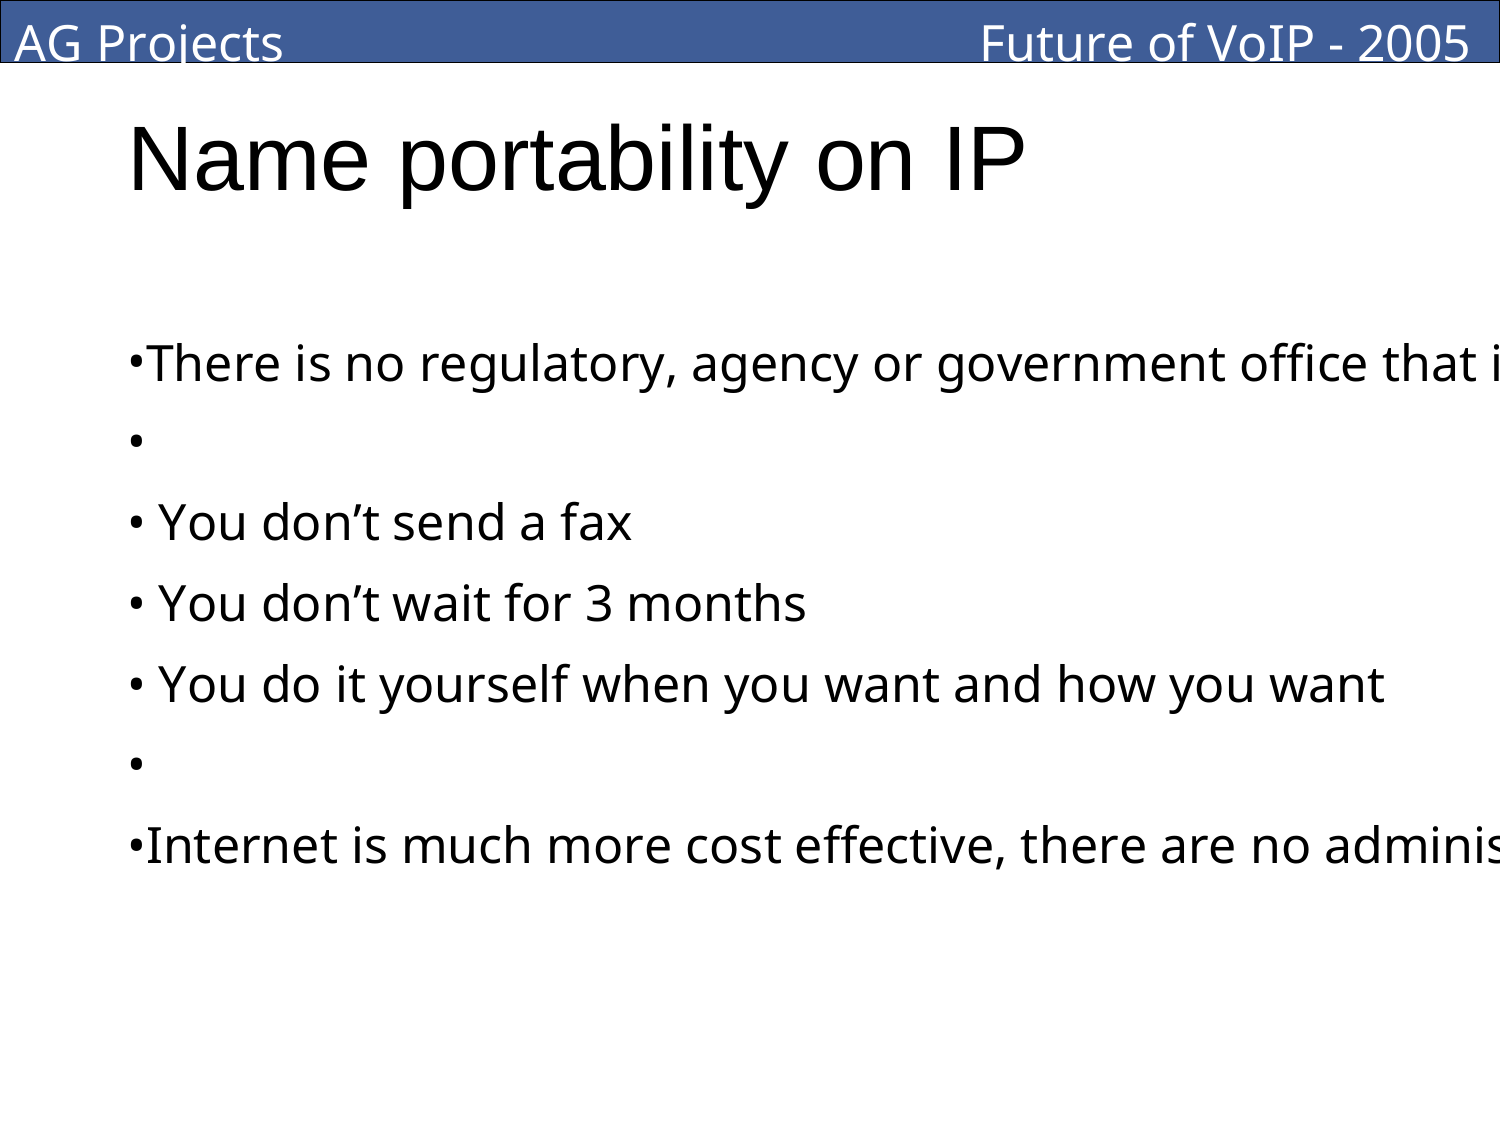

Name portability on IP
There is no regulatory, agency or government office that intermediates any changes in the DNS.
 You don’t send a fax
 You don’t wait for 3 months
 You do it yourself when you want and how you want
Internet is much more cost effective, there are no administrative barriers that hinder the porting process